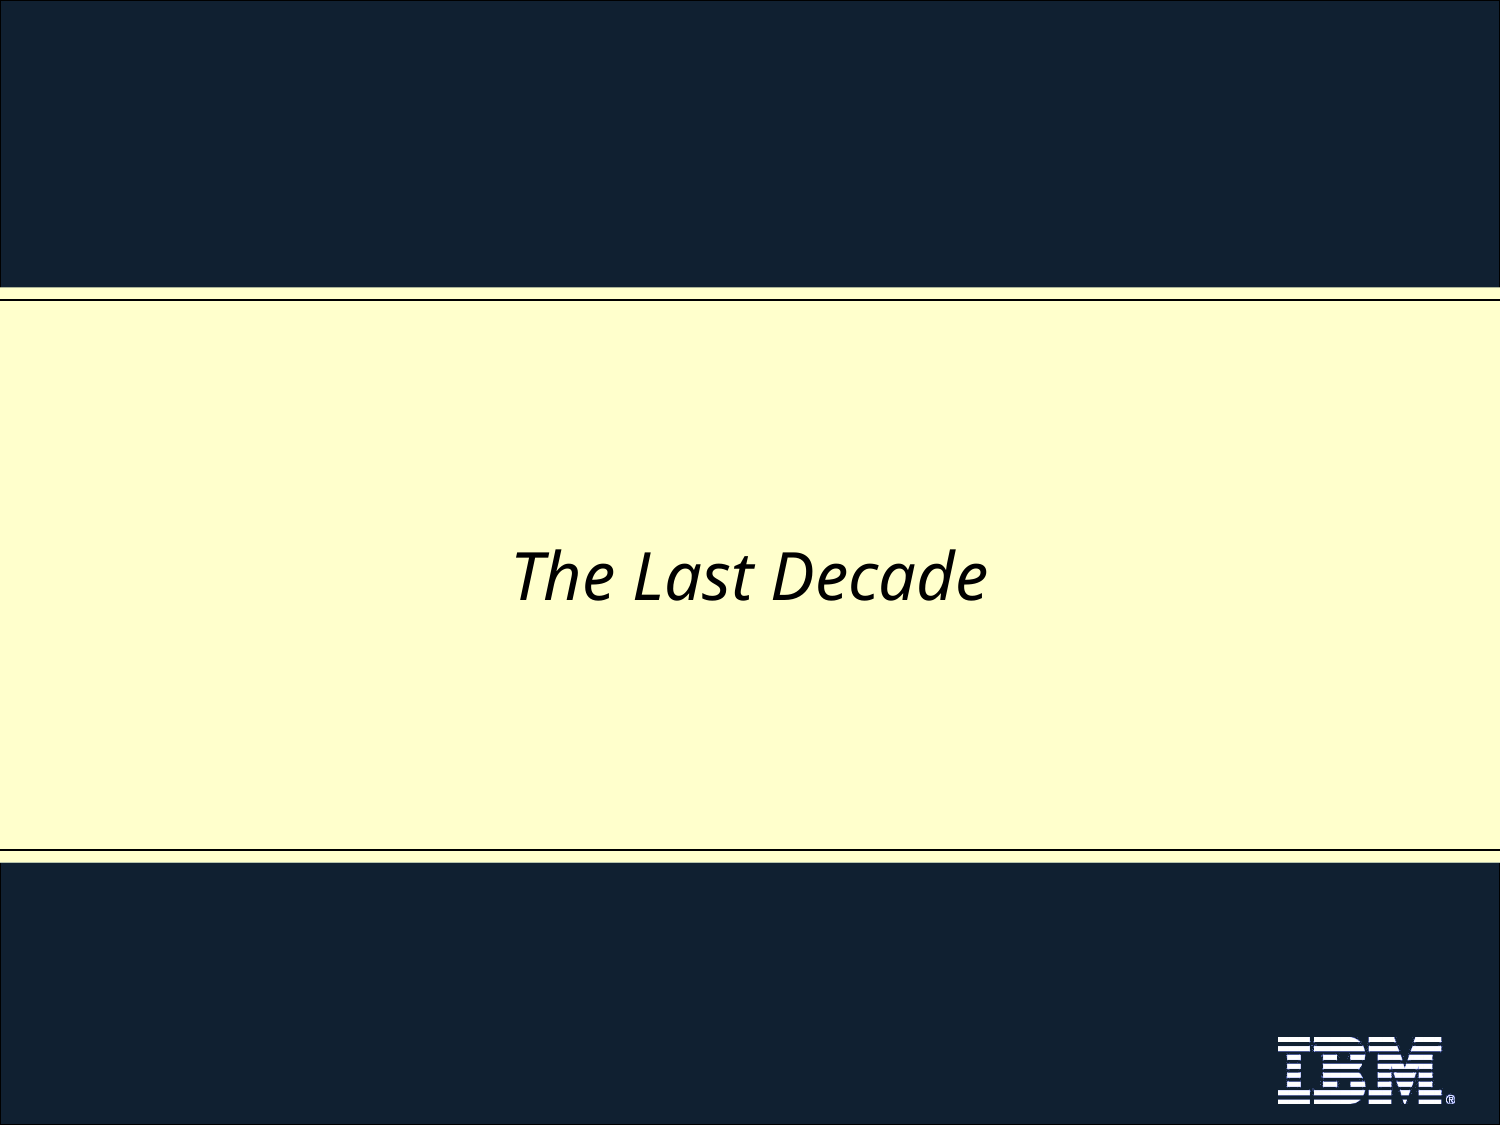

The Last Decade
# Characteristics of “open”